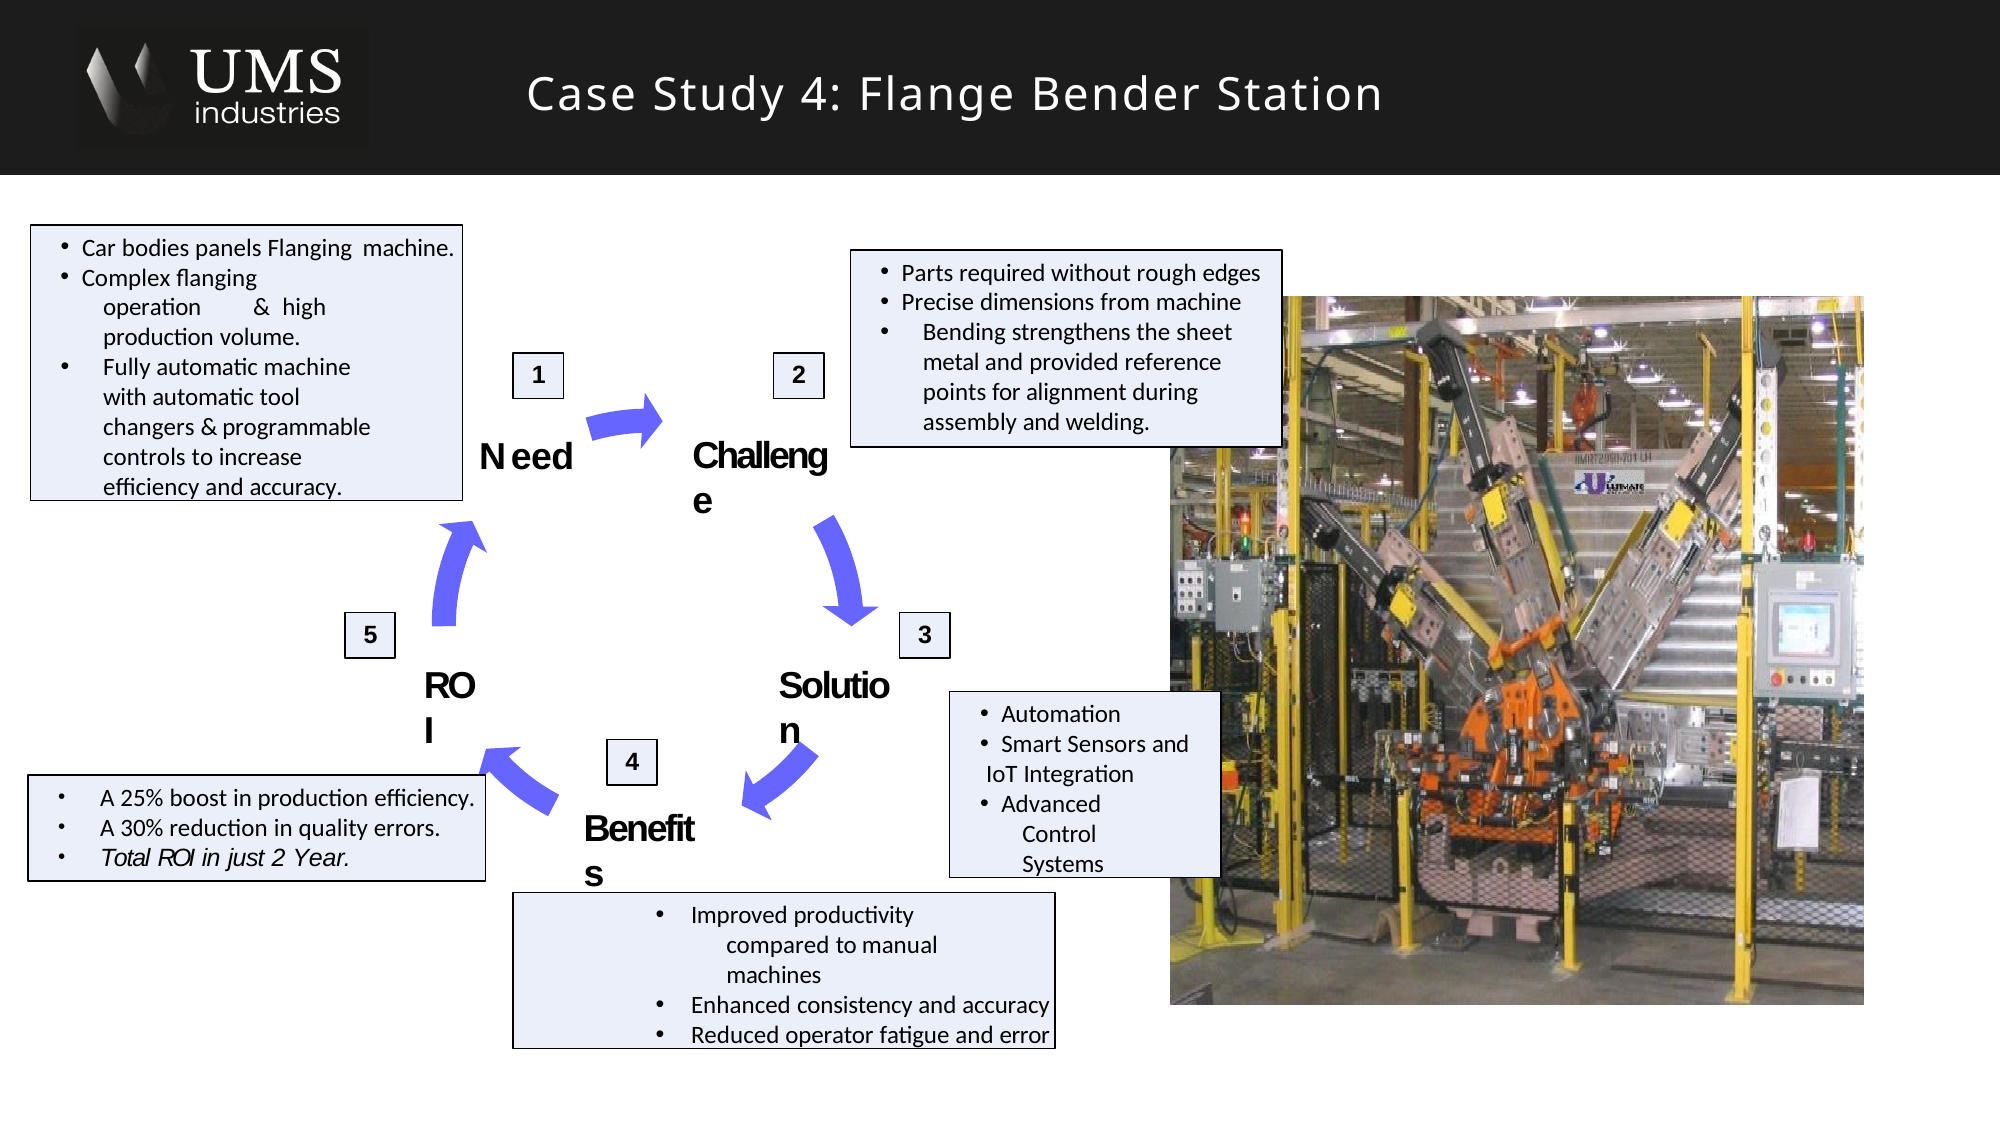

Case Study 4: Flange Bender Station
Car bodies panels Flanging machine.
Complex flanging operation 	& high production volume.
	Fully automatic machine with automatic tool changers & programmable controls to increase efficiency and accuracy.
Parts required without rough edges
Precise dimensions from machine
	Bending strengthens the sheet metal and provided reference points for alignment during assembly and welding.
1
2
Challenge
eed
N
5
3
ROI
Solution
Automation
Smart Sensors and
IoT Integration
Advanced Control Systems
4
A 25% boost in production efficiency.
A 30% reduction in quality errors.
Total ROI in just 2 Year.
Benefits
Improved productivity compared to manual machines
Enhanced consistency and accuracy
Reduced operator fatigue and error